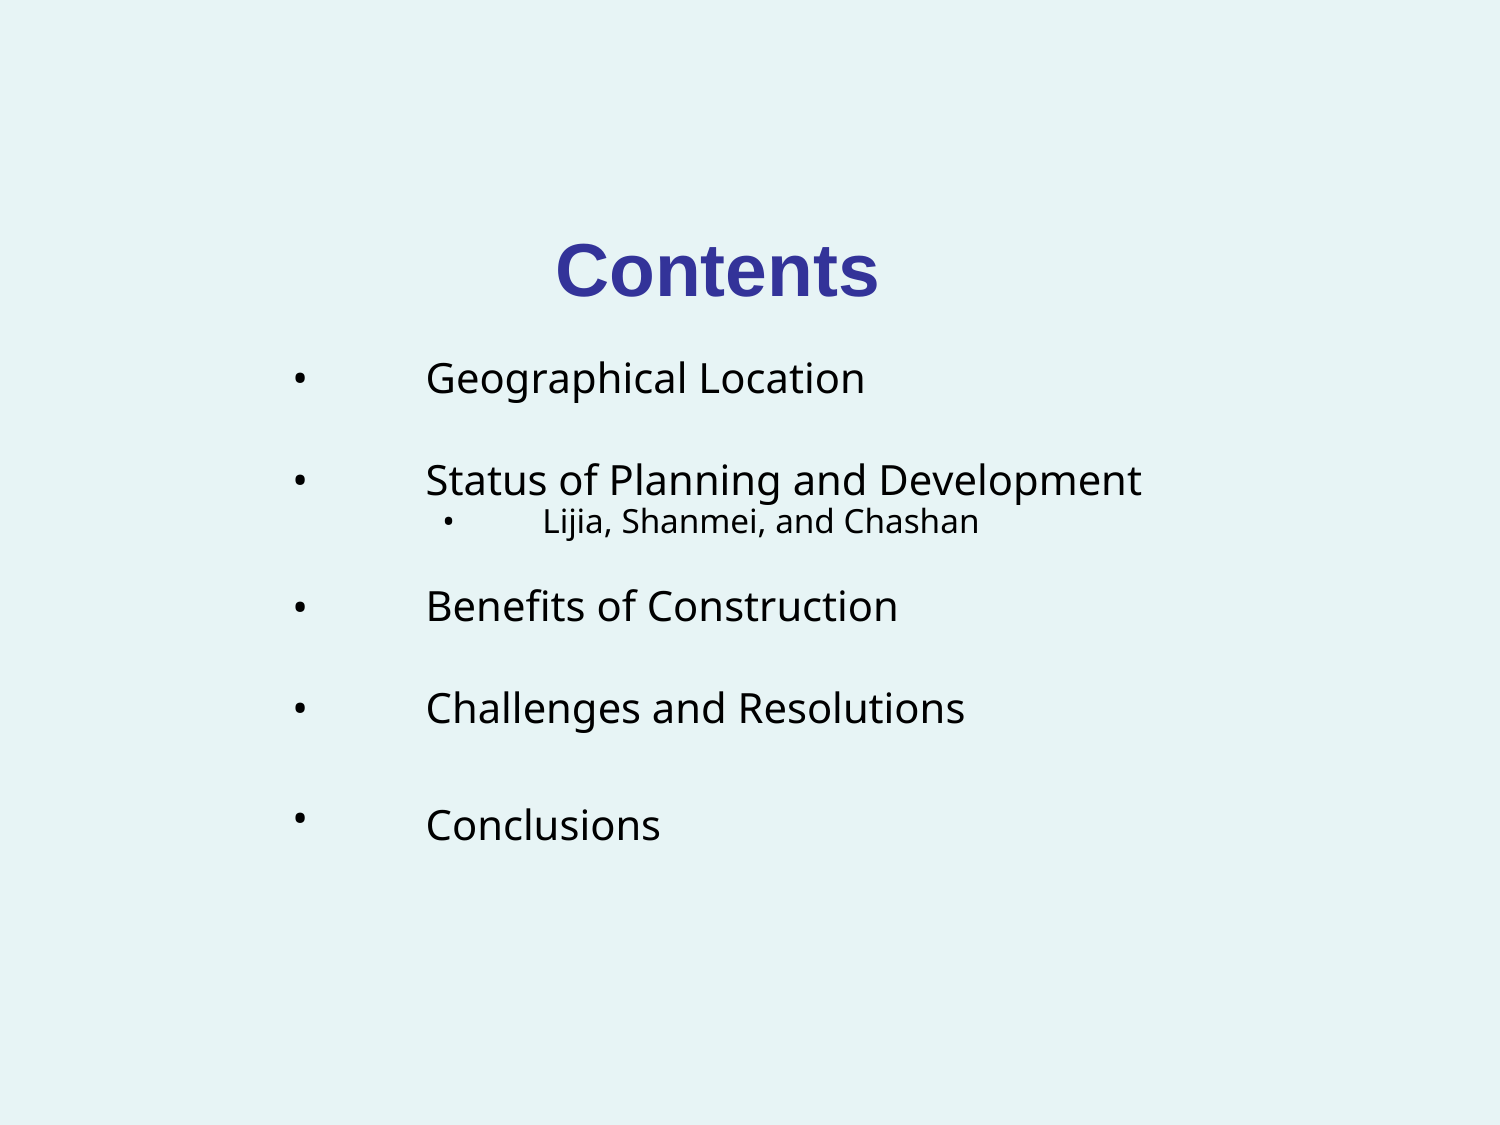

# Contents
Geographical Location
Status of Planning and Development
Lijia, Shanmei, and Chashan
Benefits of Construction
Challenges and Resolutions
Conclusions